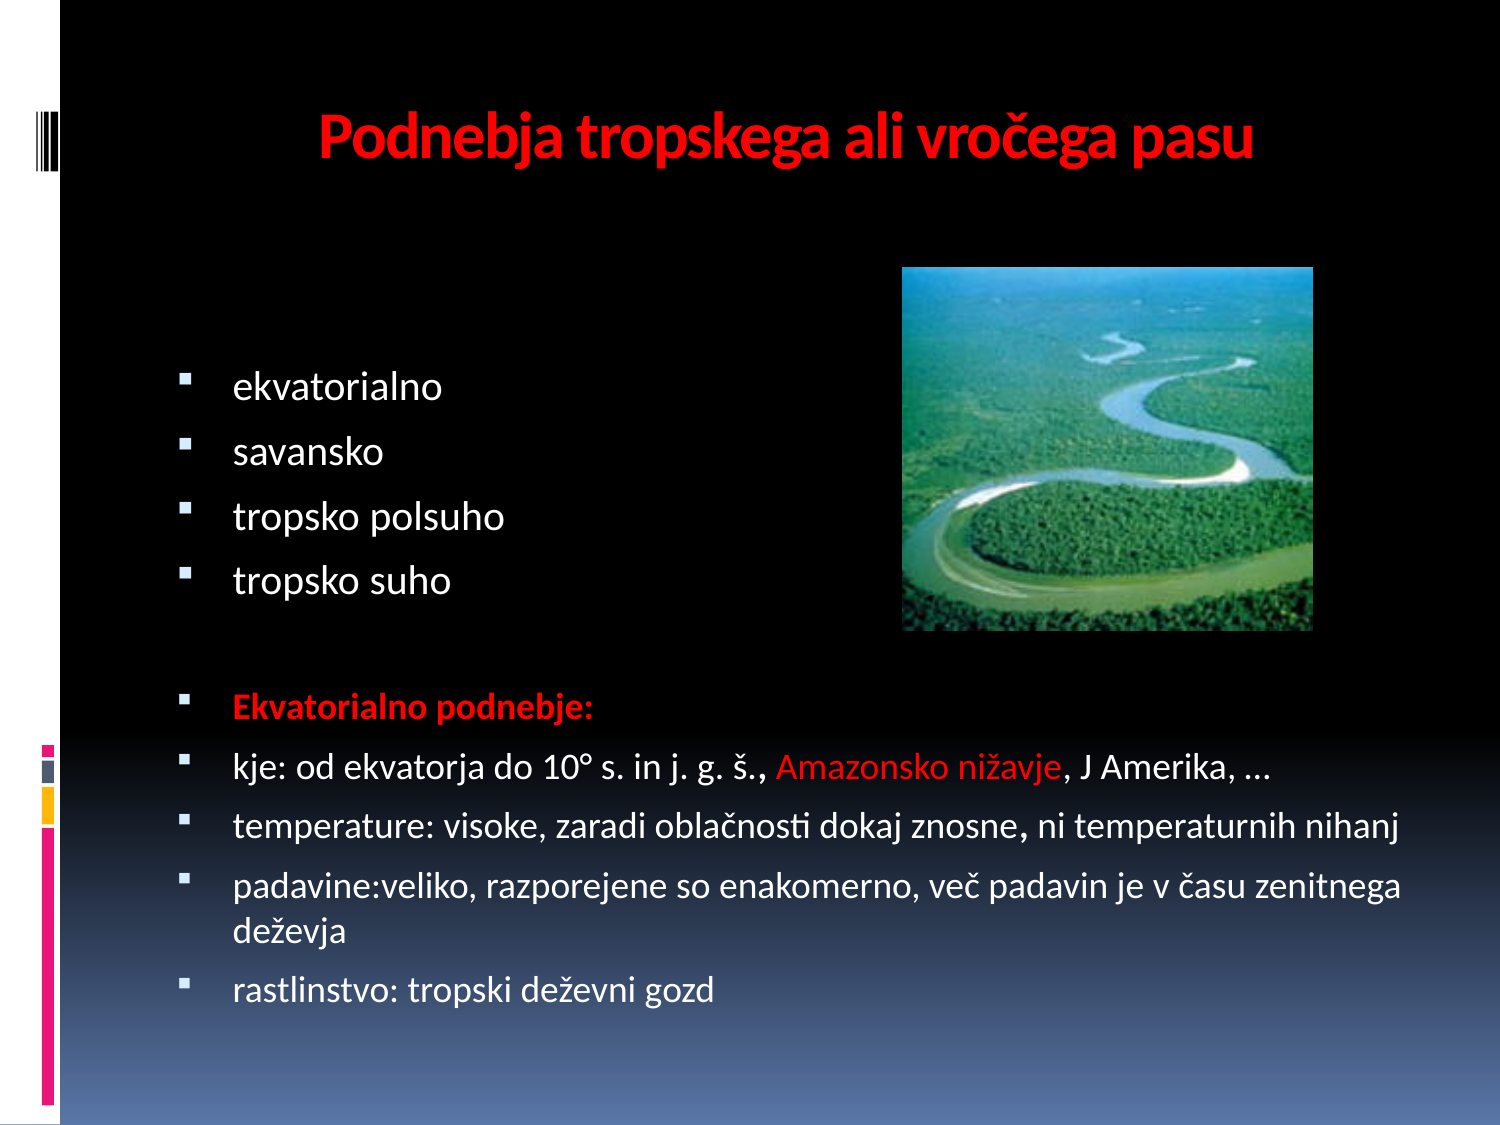

# Podnebja tropskega ali vročega pasu
ekvatorialno
savansko
tropsko polsuho
tropsko suho
Ekvatorialno podnebje:
kje: od ekvatorja do 10° s. in j. g. š., Amazonsko nižavje, J Amerika, …
temperature: visoke, zaradi oblačnosti dokaj znosne, ni temperaturnih nihanj
padavine:veliko, razporejene so enakomerno, več padavin je v času zenitnega deževja
rastlinstvo: tropski deževni gozd